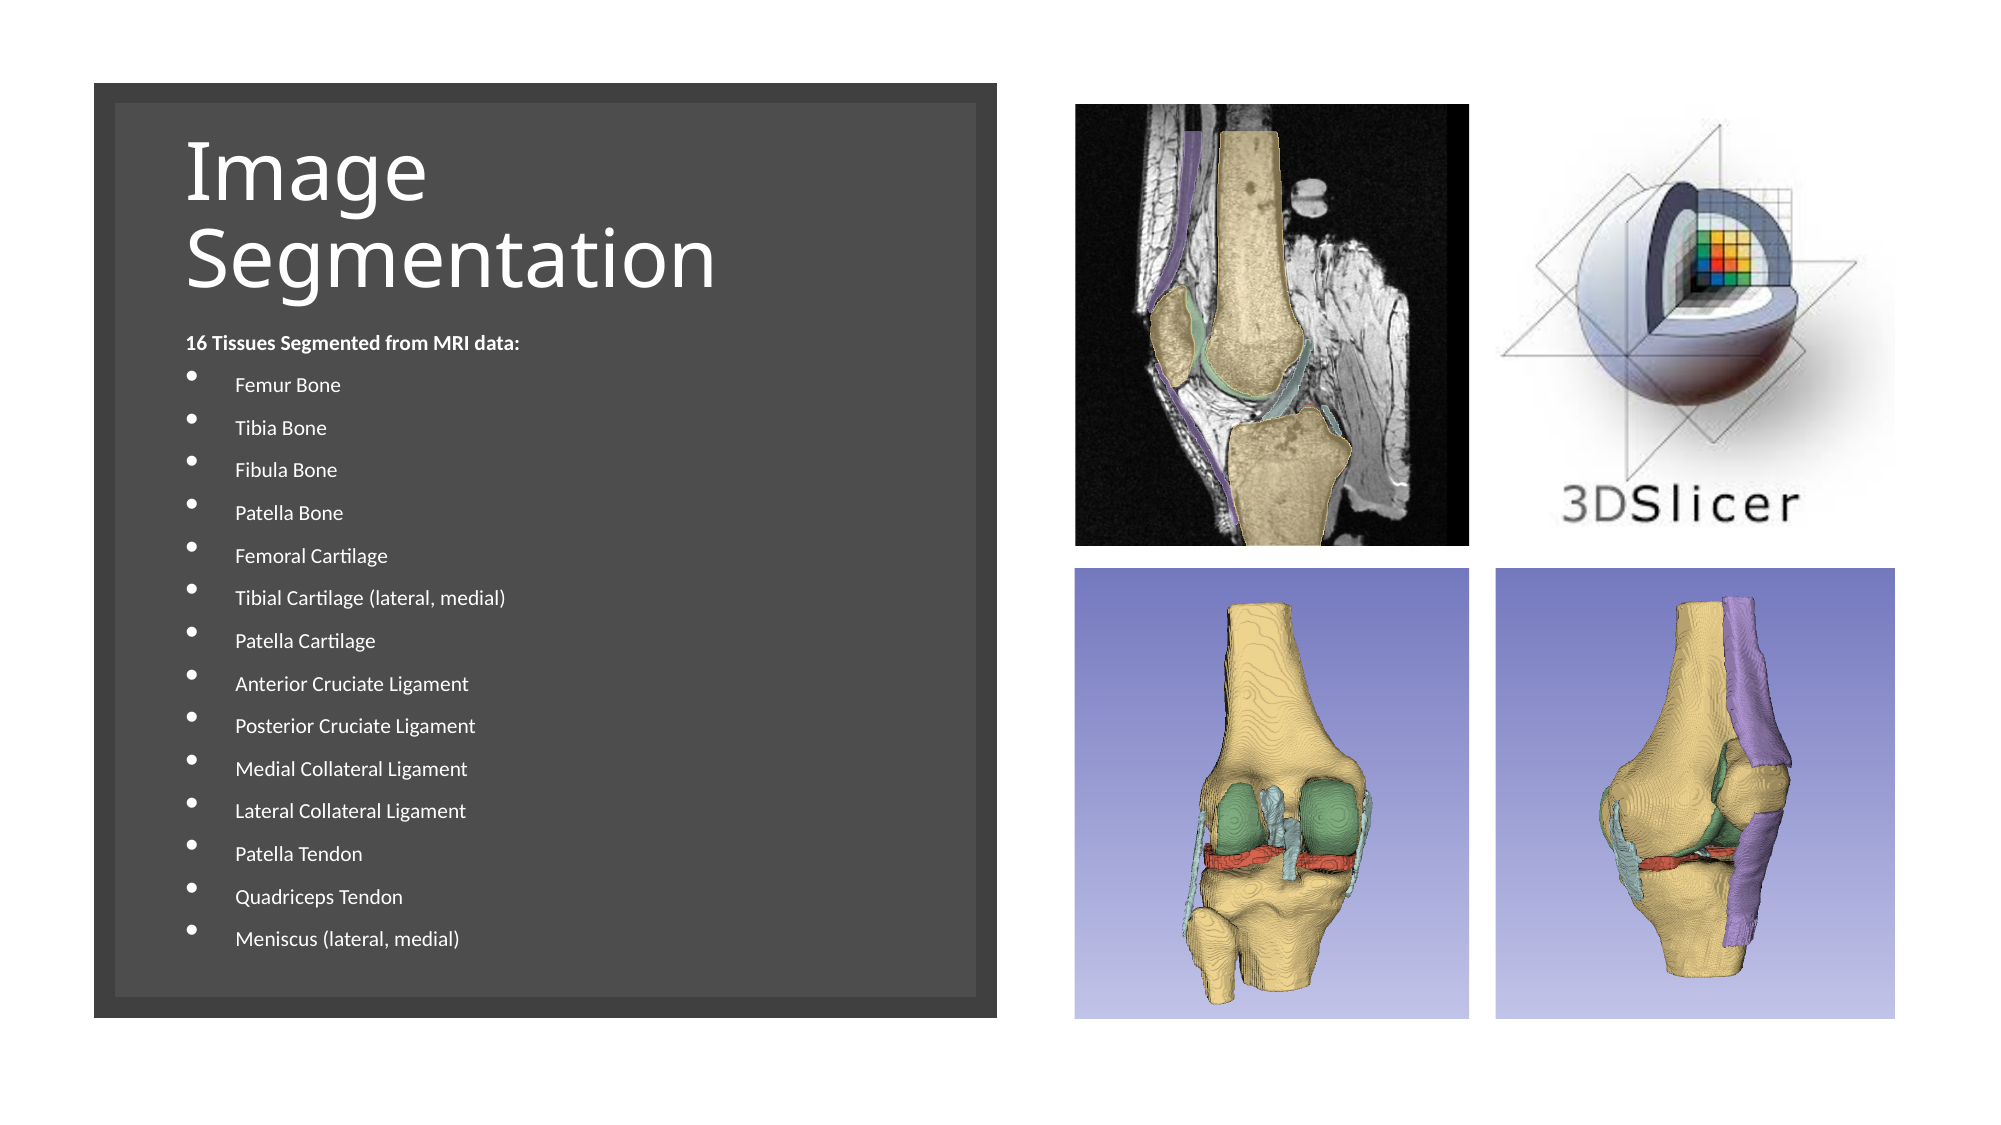

# Image Segmentation
16 Tissues Segmented from MRI data:
Femur Bone
Tibia Bone
Fibula Bone
Patella Bone
Femoral Cartilage
Tibial Cartilage (lateral, medial)
Patella Cartilage
Anterior Cruciate Ligament
Posterior Cruciate Ligament
Medial Collateral Ligament
Lateral Collateral Ligament
Patella Tendon
Quadriceps Tendon
Meniscus (lateral, medial)